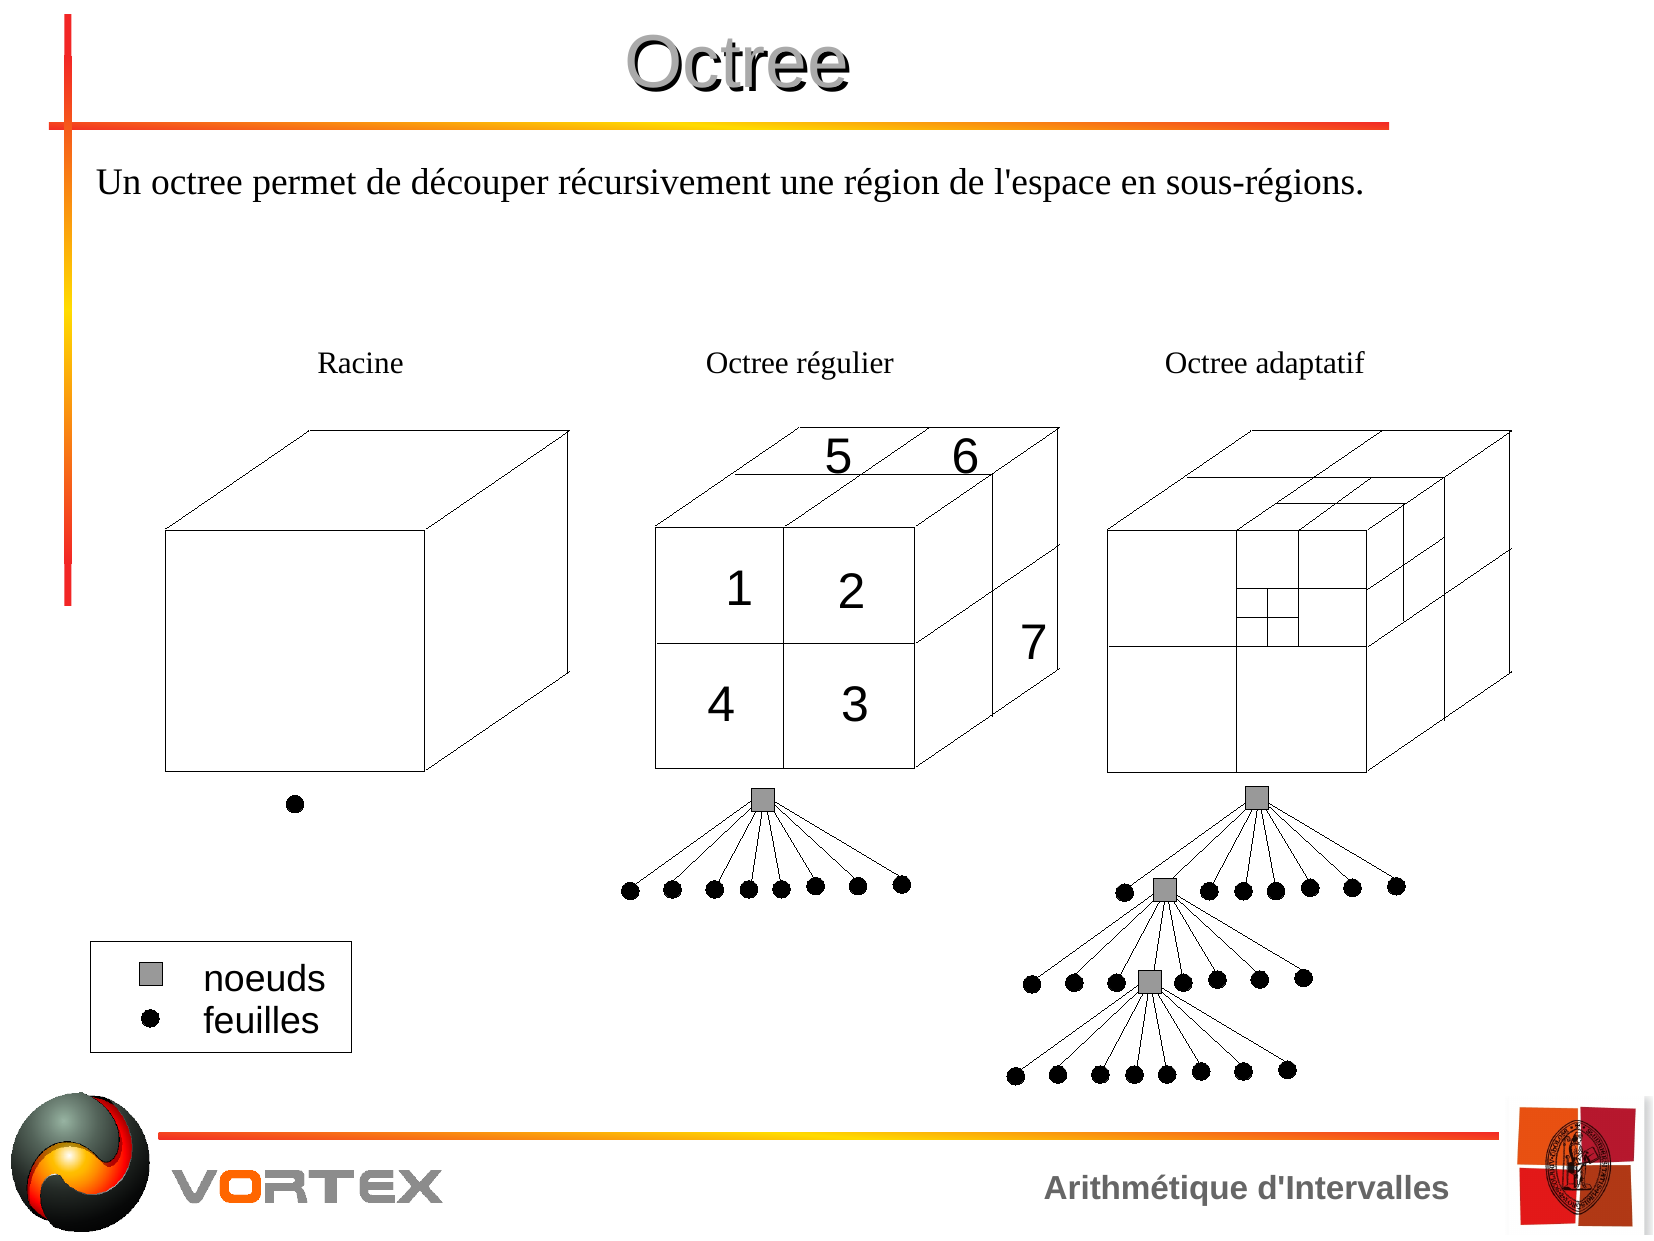

# Octree
Un octree permet de découper récursivement une région de l'espace en sous-régions.
 Racine Octree régulier Octree adaptatif
5
6
1
2
7
4
3
noeuds
feuilles